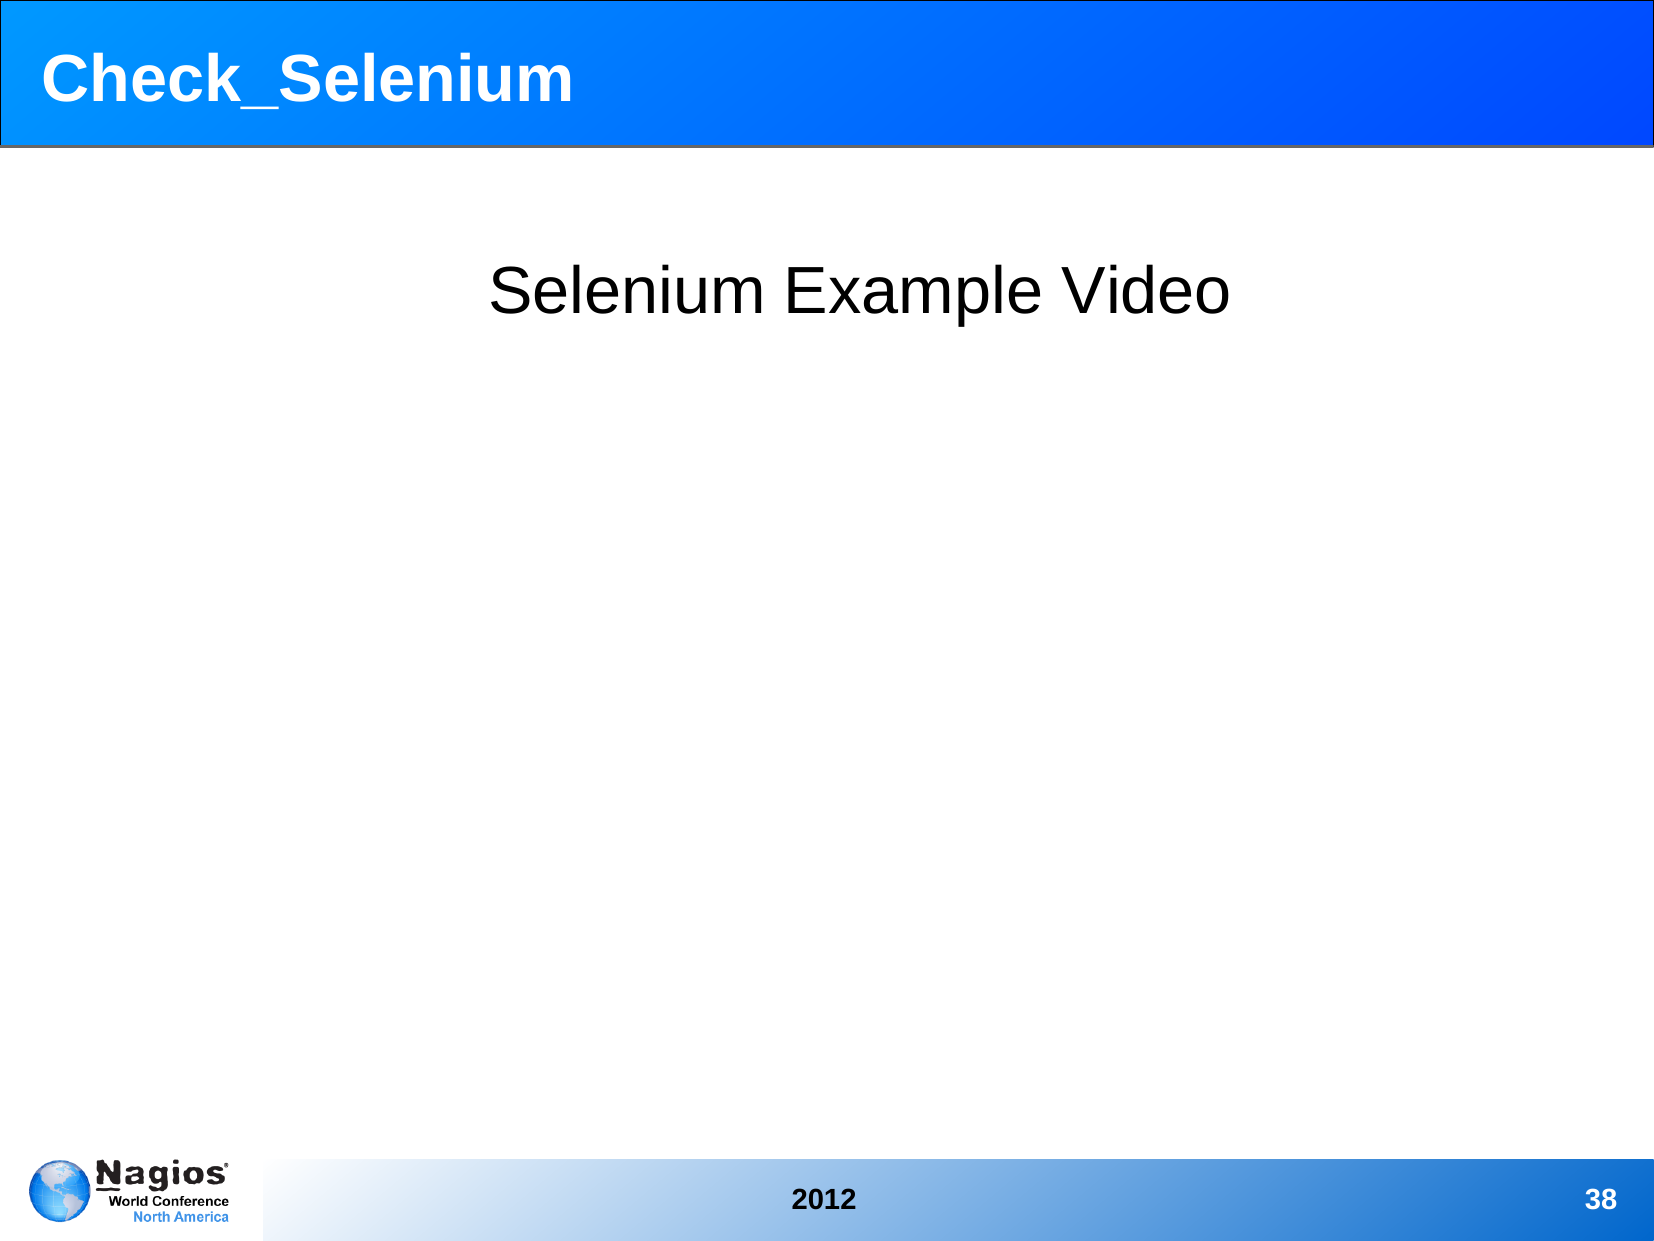

# Check_Selenium
Selenium Example Video
2011
38